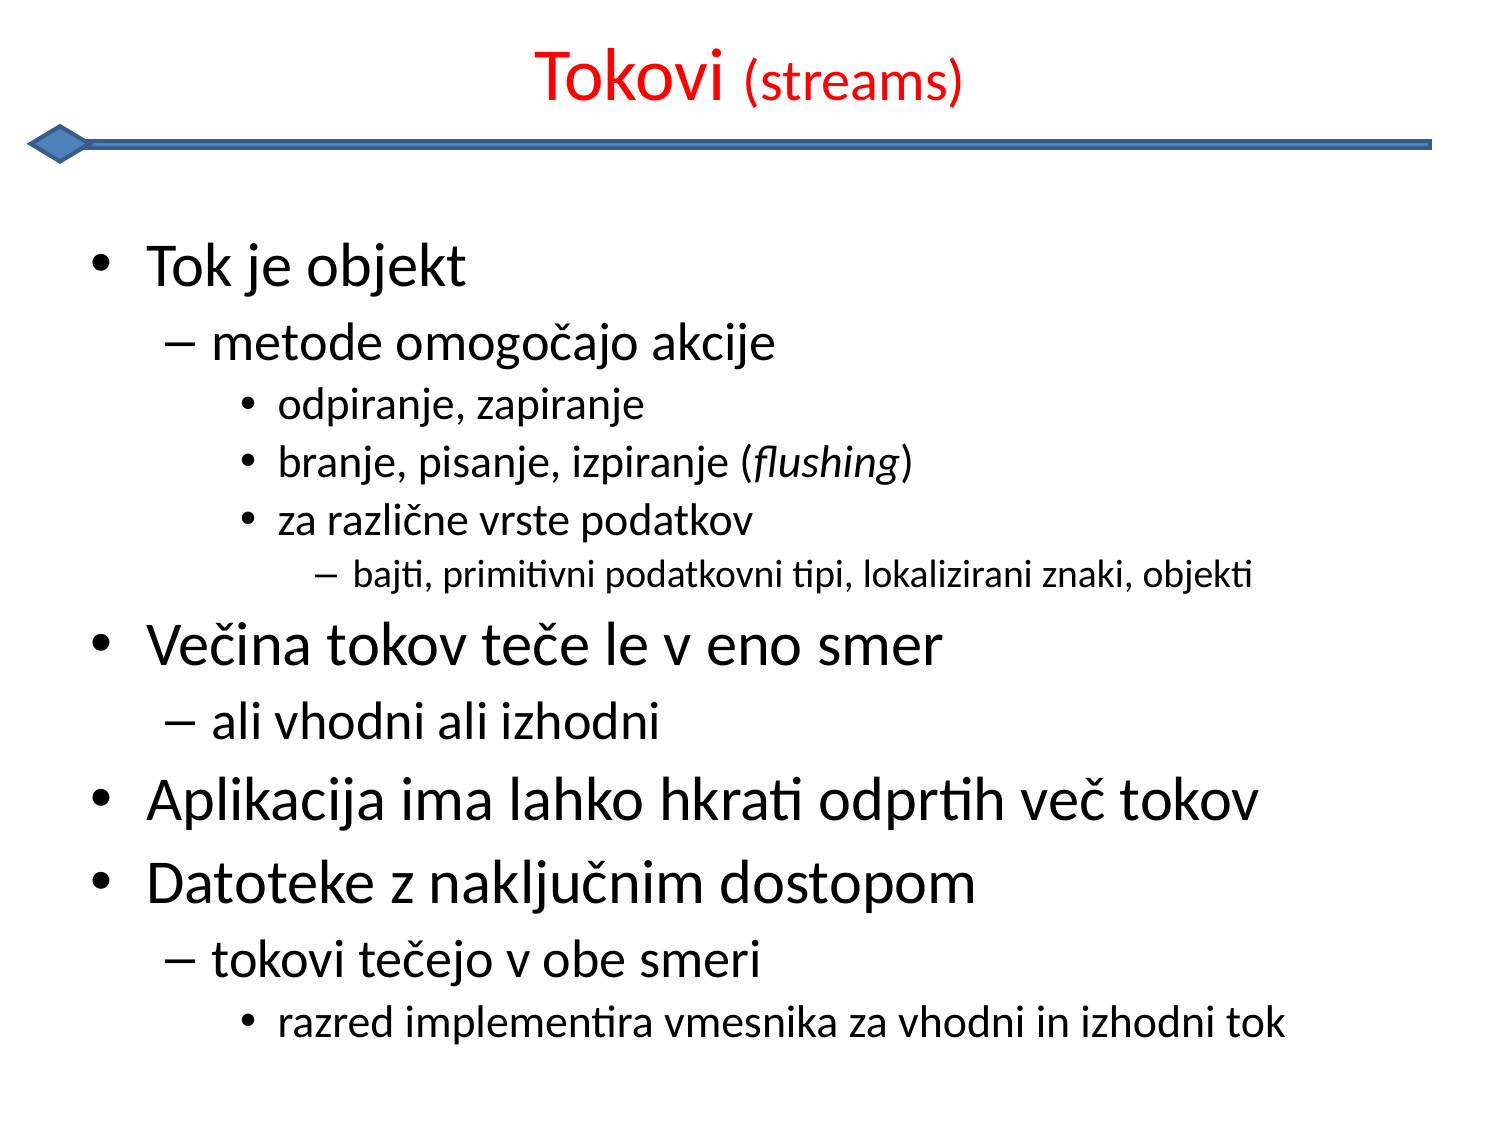

# Tokovi (streams)
Tok je objekt
metode omogočajo akcije
odpiranje, zapiranje
branje, pisanje, izpiranje (flushing)
za različne vrste podatkov
bajti, primitivni podatkovni tipi, lokalizirani znaki, objekti
Večina tokov teče le v eno smer
ali vhodni ali izhodni
Aplikacija ima lahko hkrati odprtih več tokov
Datoteke z naključnim dostopom
tokovi tečejo v obe smeri
razred implementira vmesnika za vhodni in izhodni tok